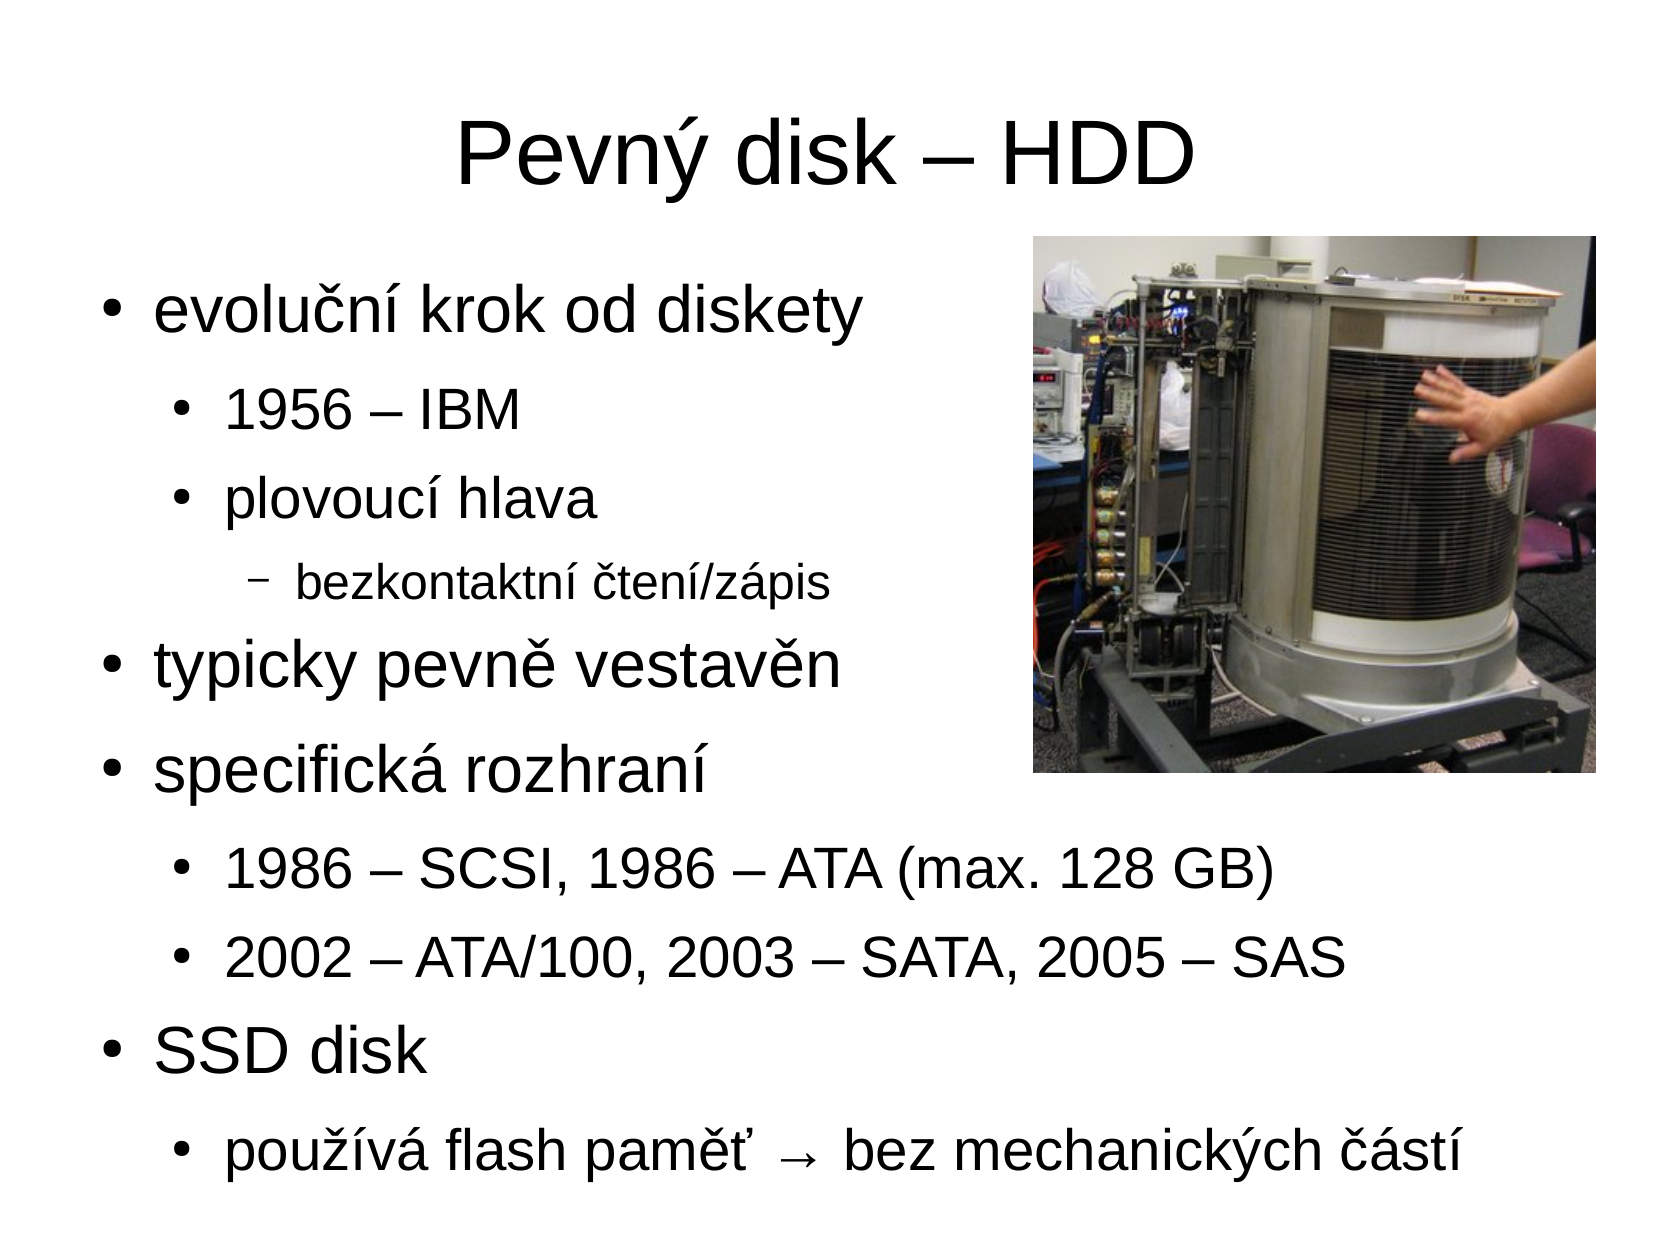

# Pevný disk – HDD
evoluční krok od diskety
1956 – IBM
plovoucí hlava
bezkontaktní čtení/zápis
typicky pevně vestavěn
specifická rozhraní
1986 – SCSI, 1986 – ATA (max. 128 GB)
2002 – ATA/100, 2003 – SATA, 2005 – SAS
SSD disk
používá flash paměť → bez mechanických částí